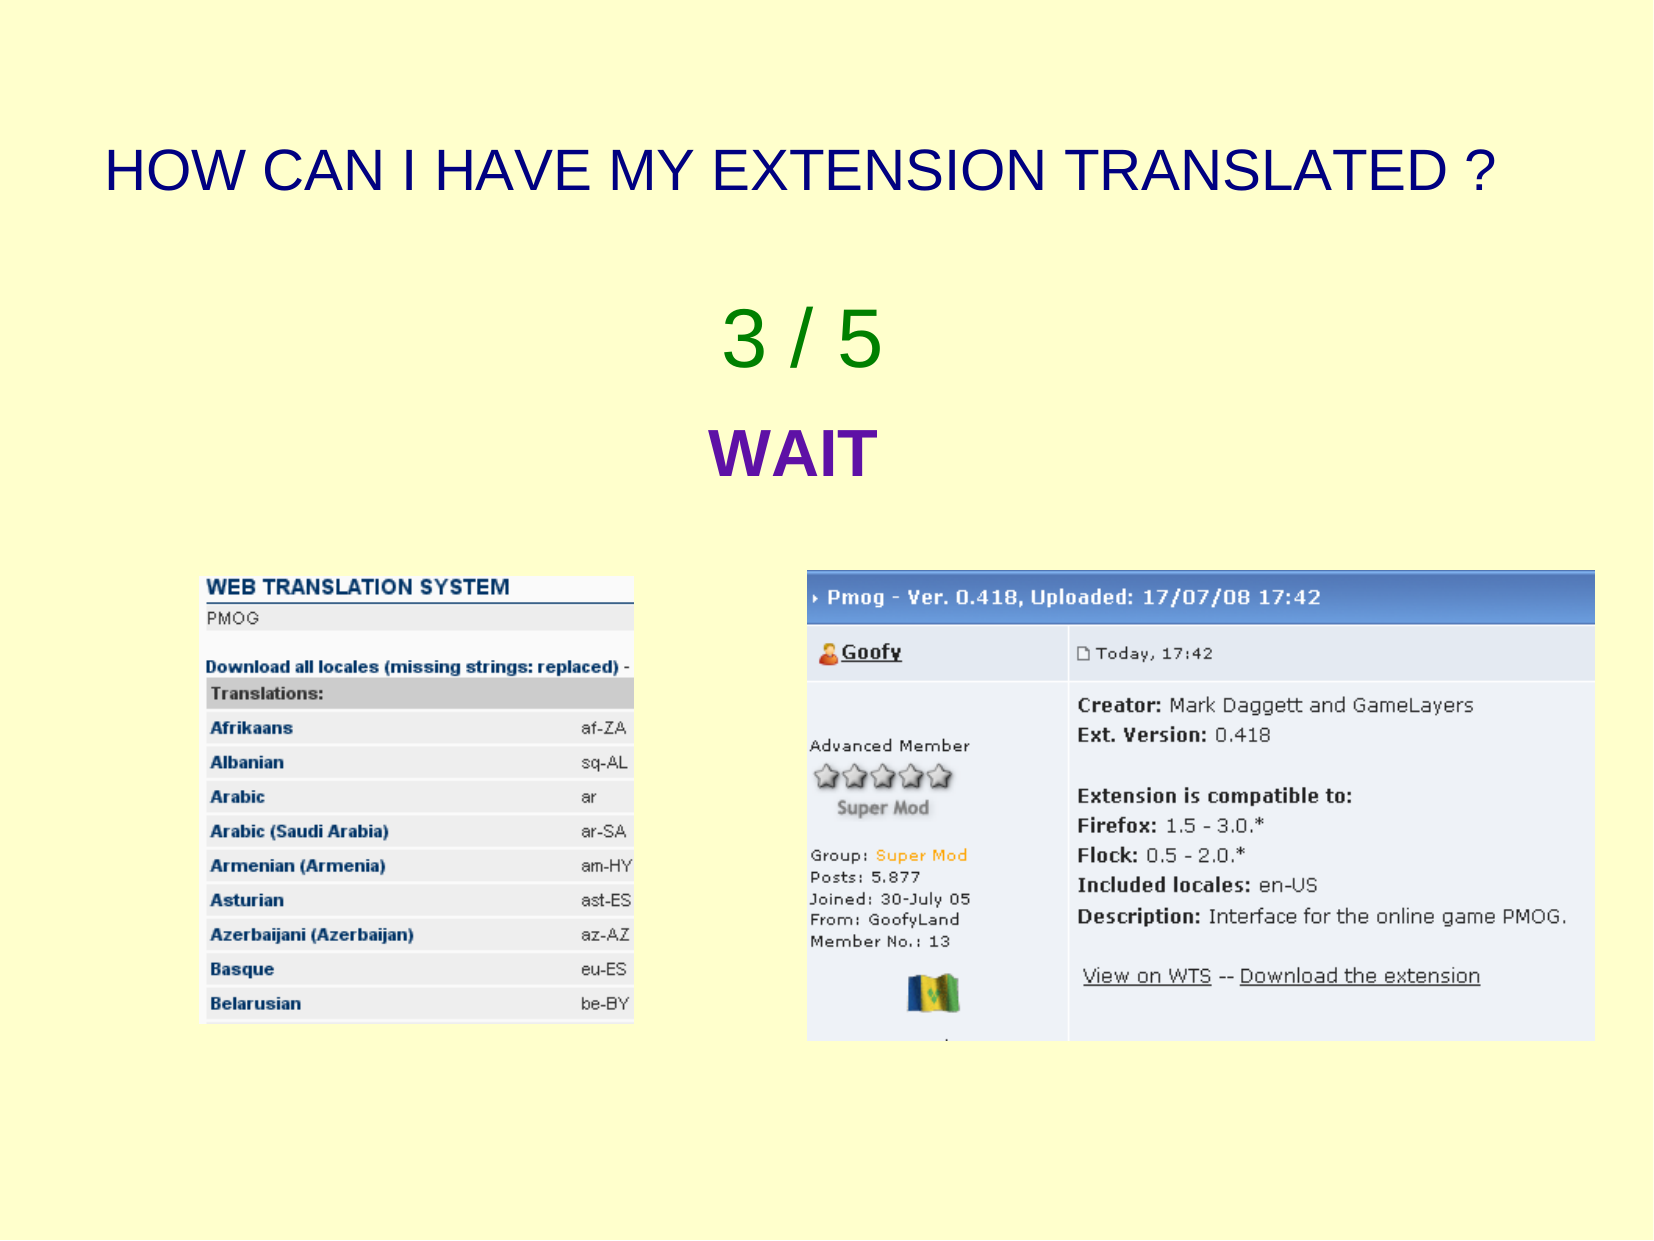

HOW CAN I HAVE MY EXTENSION TRANSLATED ?
3 / 5
WAIT